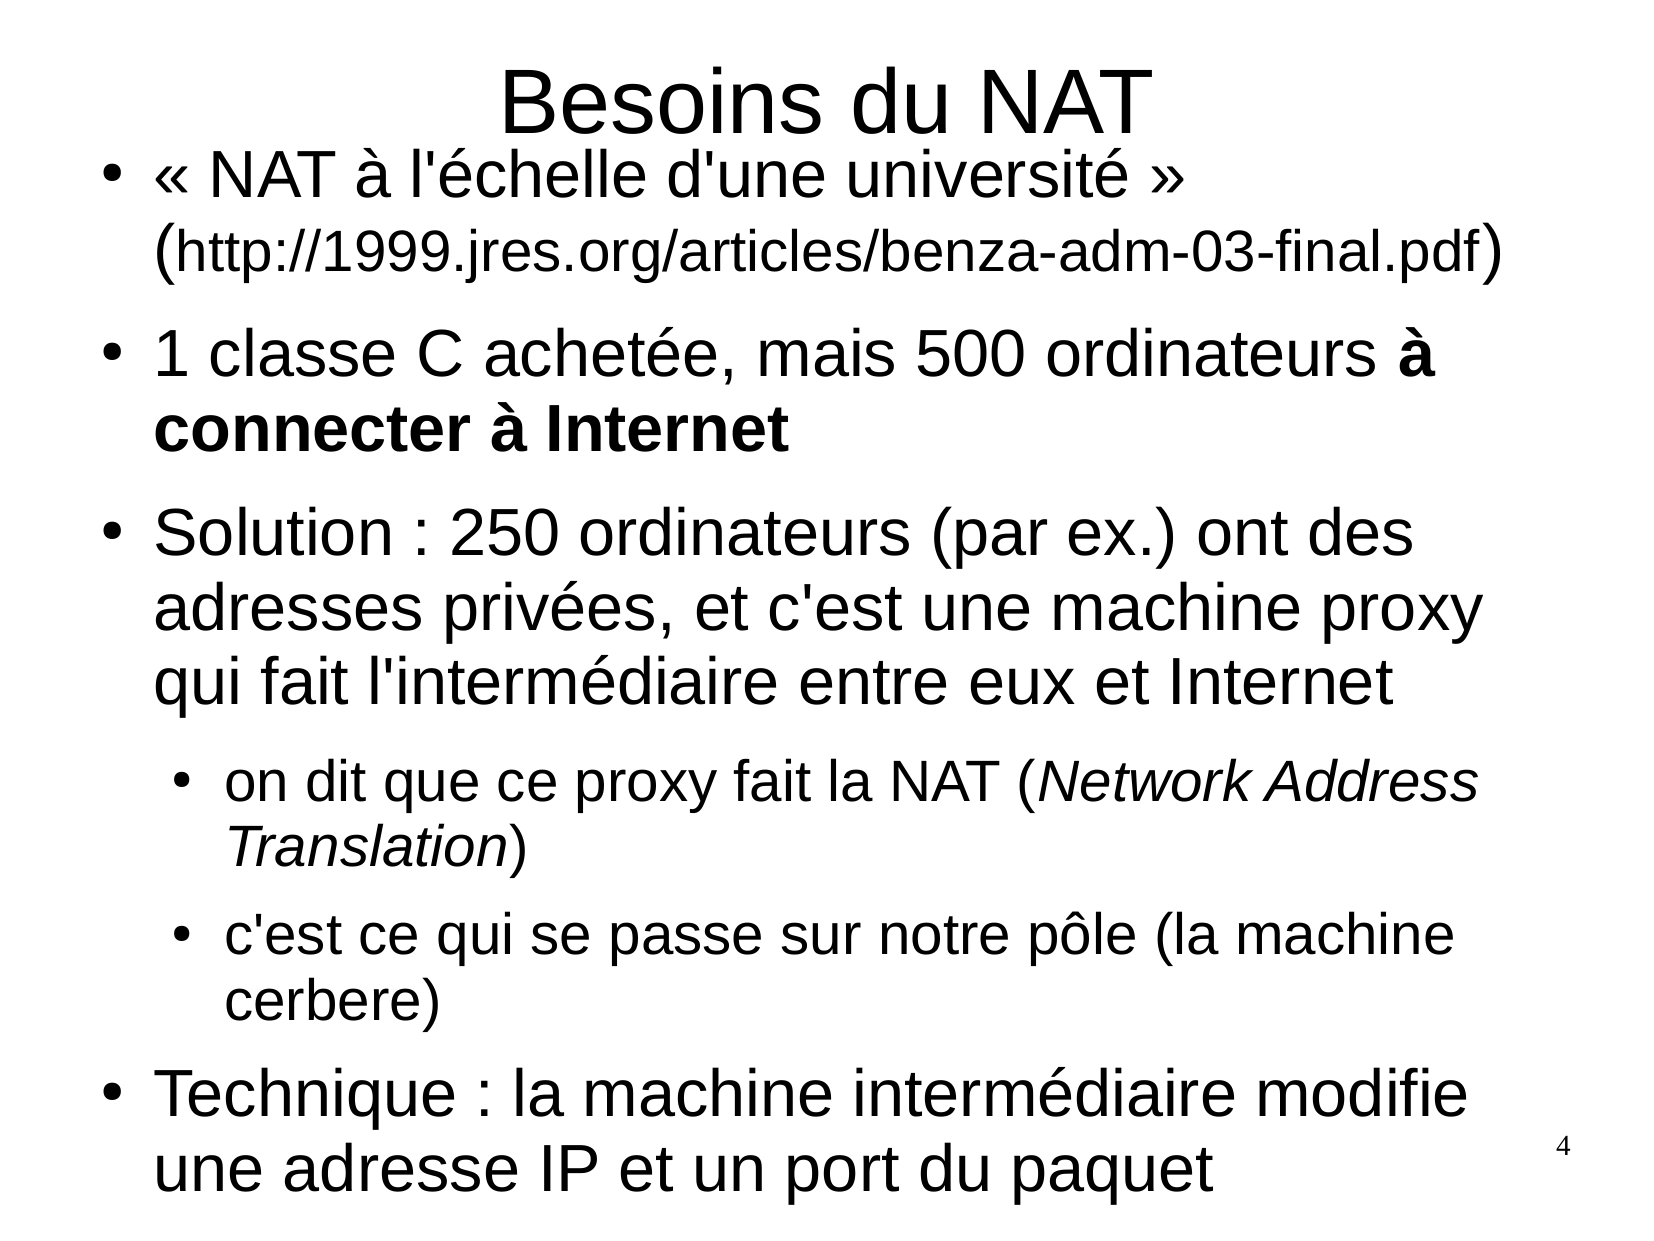

# Besoins du NAT
« NAT à l'échelle d'une université » (http://1999.jres.org/articles/benza-adm-03-final.pdf)
1 classe C achetée, mais 500 ordinateurs à connecter à Internet
Solution : 250 ordinateurs (par ex.) ont des adresses privées, et c'est une machine proxy qui fait l'intermédiaire entre eux et Internet
on dit que ce proxy fait la NAT (Network Address Translation)
c'est ce qui se passe sur notre pôle (la machine cerbere)
Technique : la machine intermédiaire modifie une adresse IP et un port du paquet
4